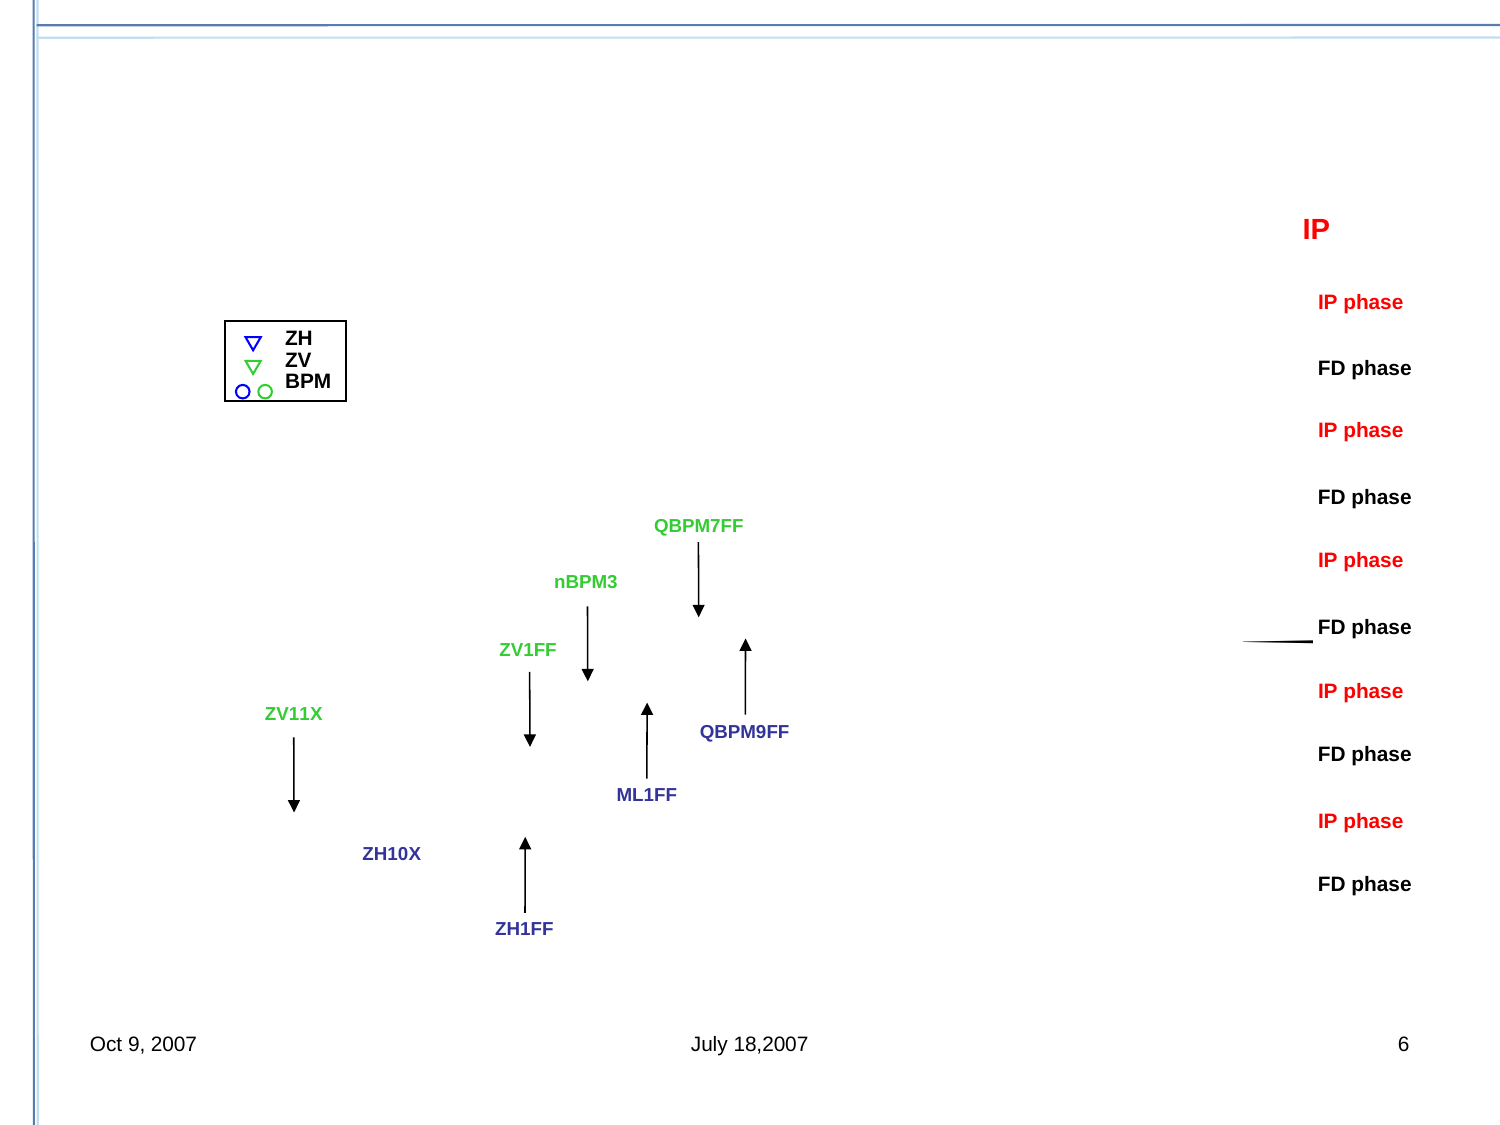

IP
IP phase
ZH
ZV
BPM
FD phase
IP phase
FD phase
QBPM7FF
IP phase
nBPM3
FD phase
ZV1FF
IP phase
ZV11X
QBPM9FF
FD phase
ML1FF
IP phase
ZH10X
FD phase
ZH1FF
Mark Woodley, SLAC
July 18,2007
6